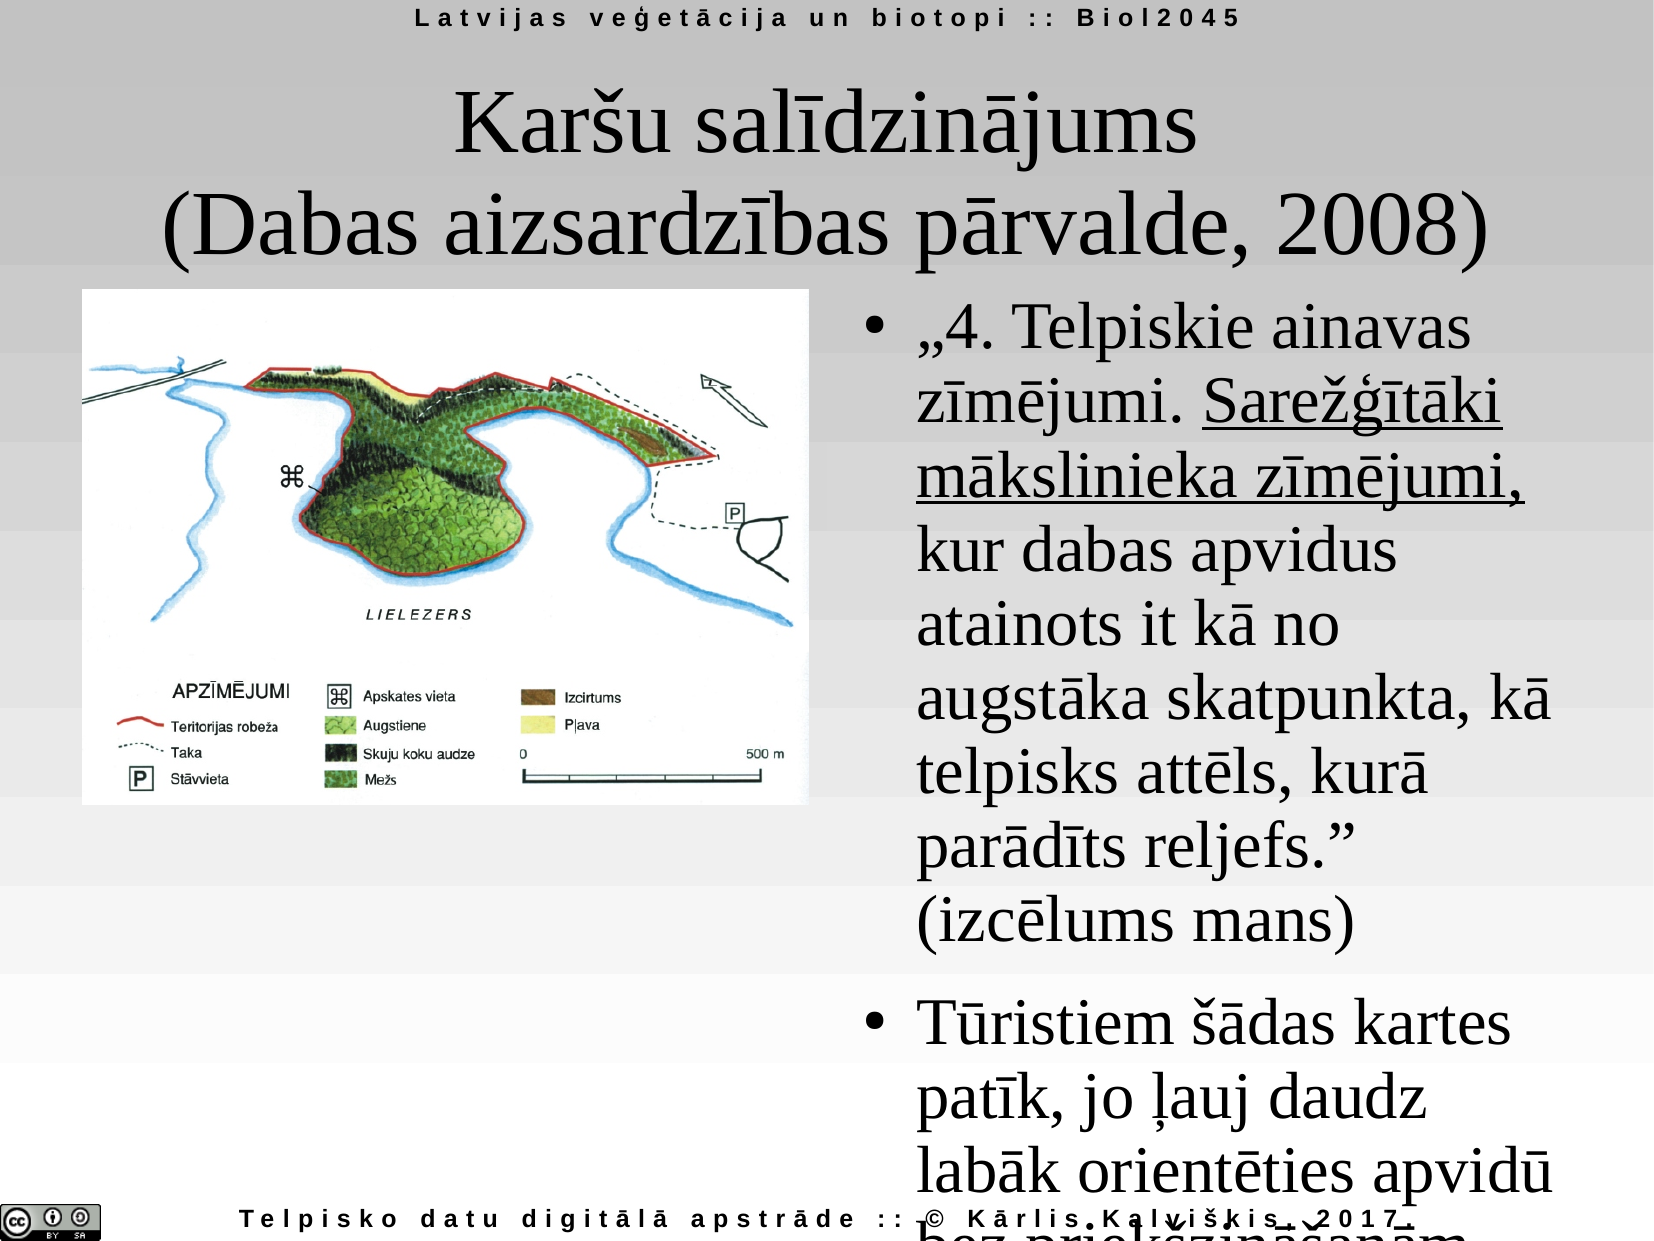

# Karšu salīdzinājums (Dabas aizsardzības pārvalde, 2008)
„4. Telpiskie ainavas zīmējumi. Sarežģītāki mākslinieka zīmējumi, kur dabas apvidus atainots it kā no augstāka skatpunkta, kā telpisks attēls, kurā parādīts reljefs.” (izcēlums mans)
Tūristiem šādas kartes patīk, jo ļauj daudz labāk orientēties apvidū bez priekšzināšanām kartogrāfijā.